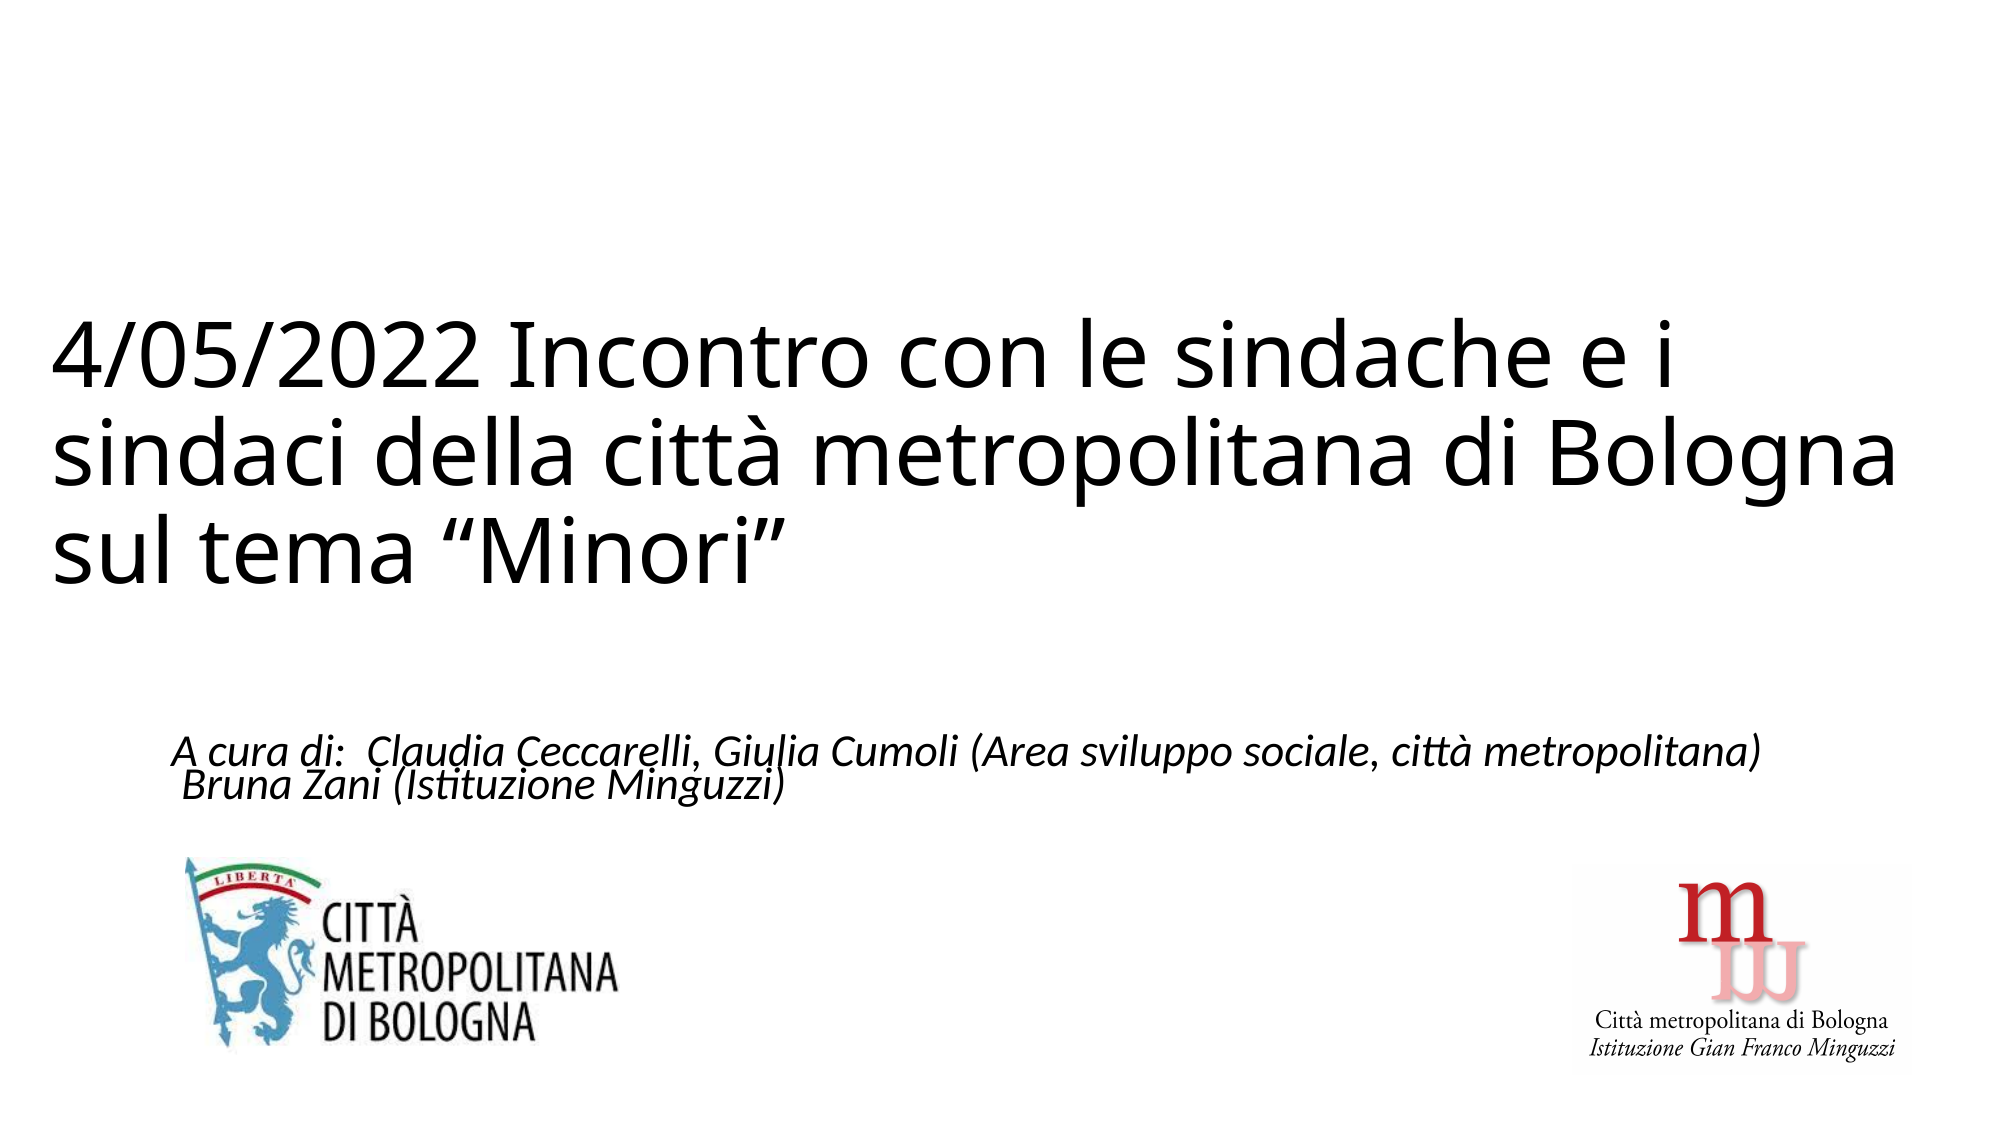

# 4/05/2022 Incontro con le sindache e i sindaci della città metropolitana di Bologna
sul tema “Minori”
A cura di: Claudia Ceccarelli, Giulia Cumoli (Area sviluppo sociale, città metropolitana)
 Bruna Zani (Istituzione Minguzzi)